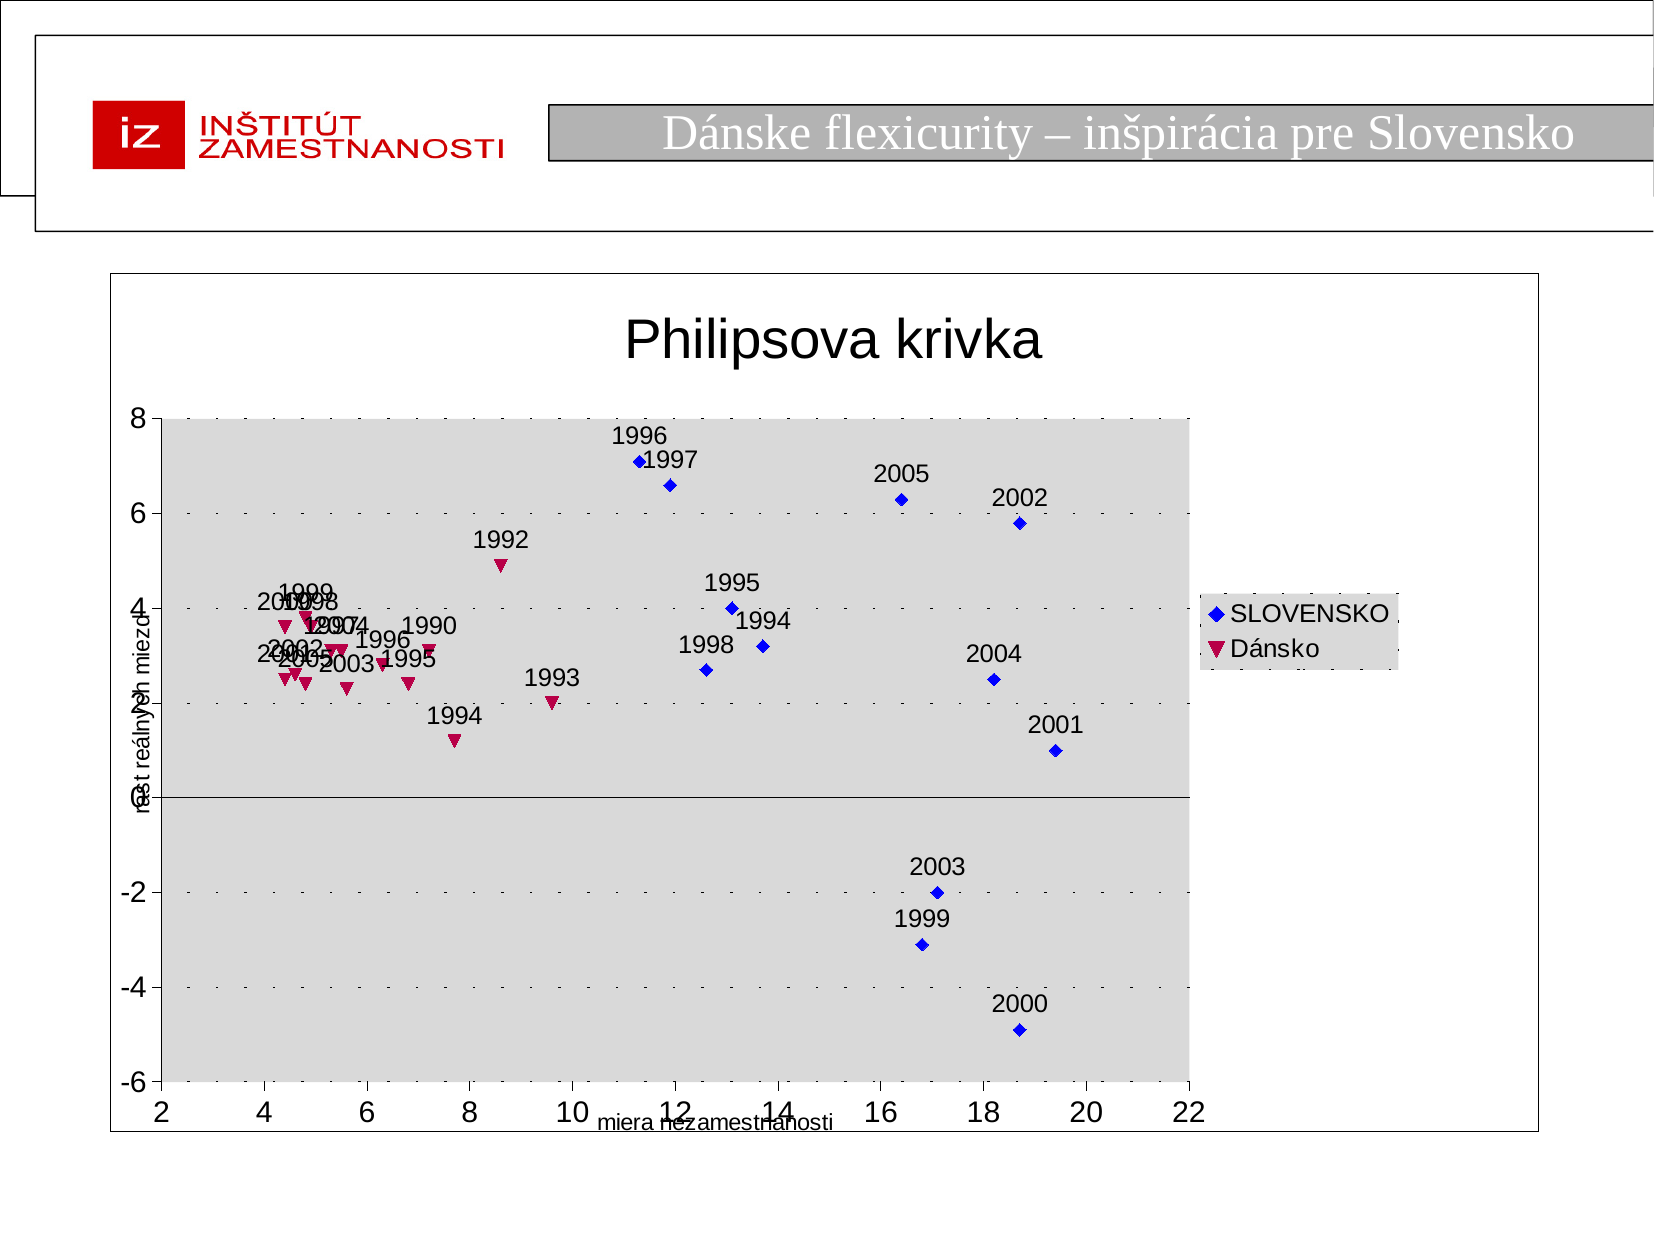

Dánske flexicurity – inšpirácia pre Slovensko
### Chart: Philipsova krivka
| Category | SLOVENSKO | Dánsko |
|---|---|---|#